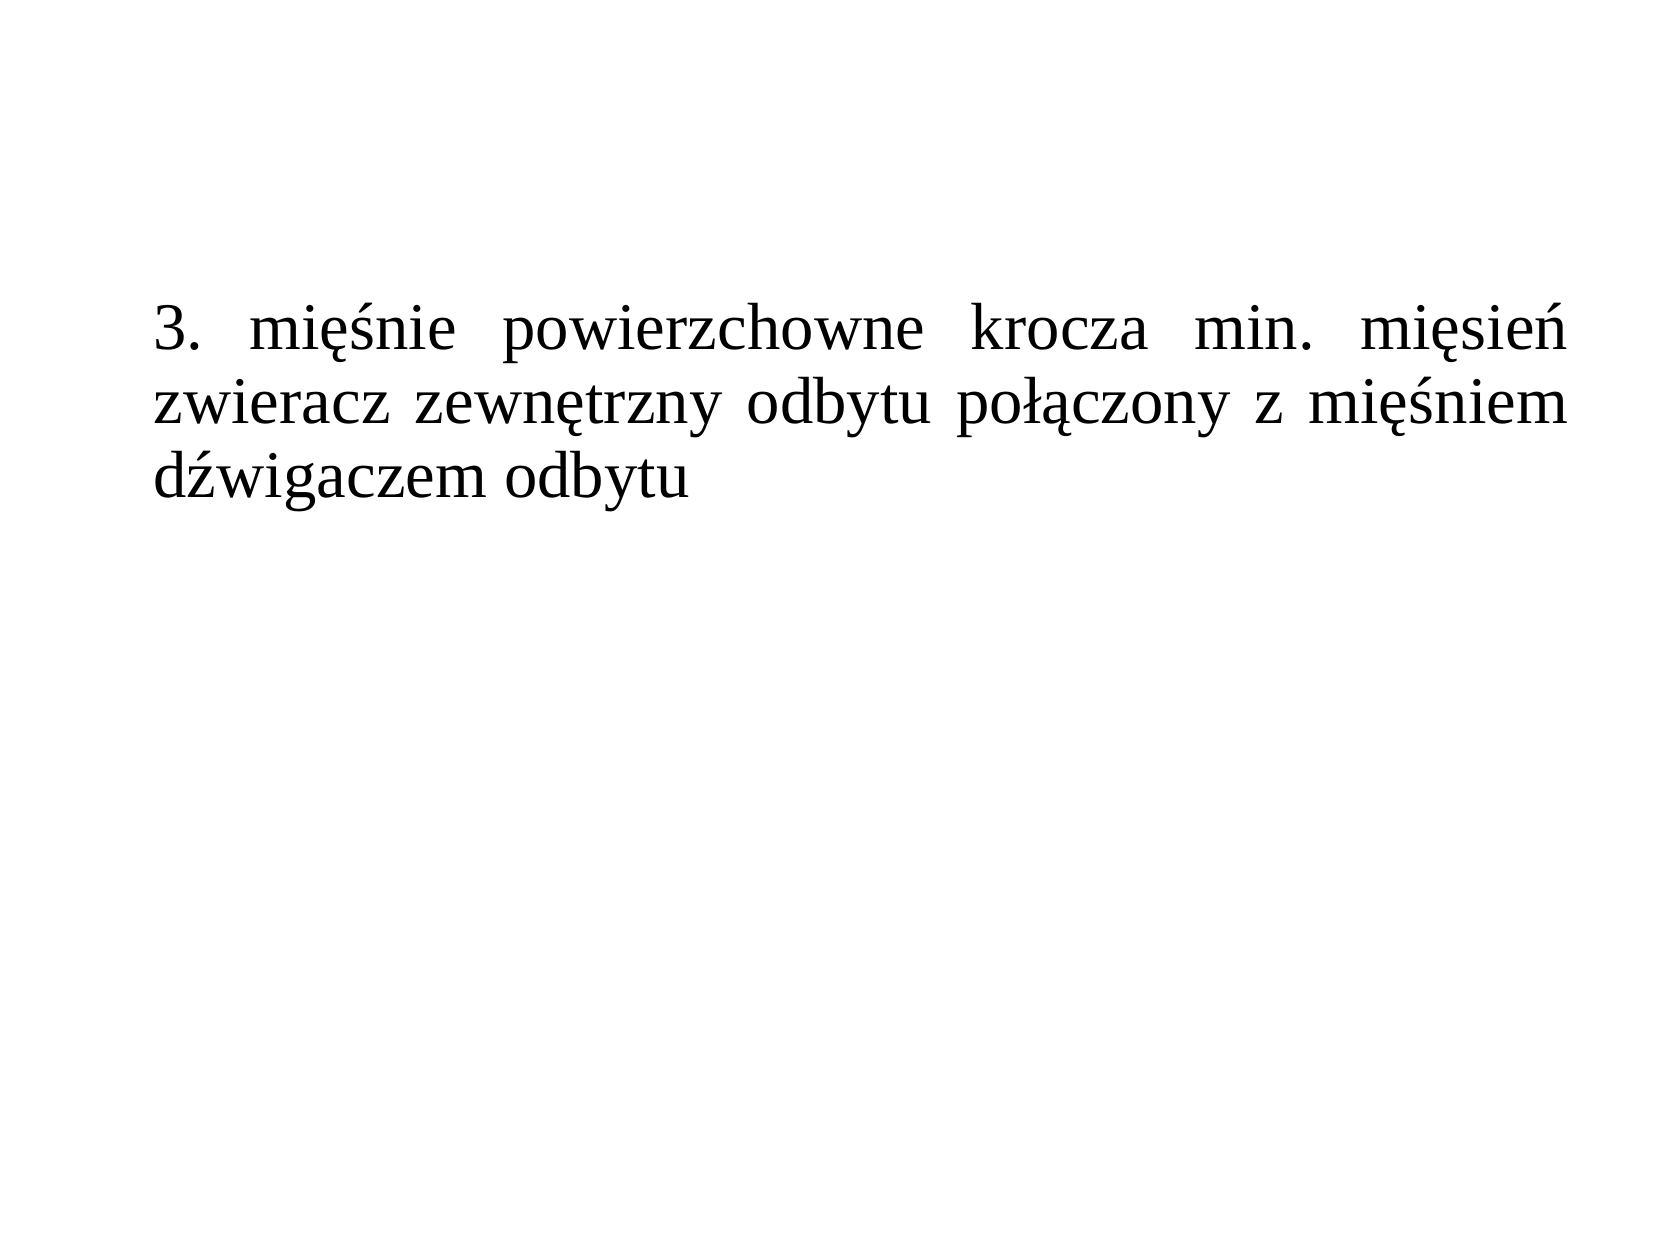

#
3. mięśnie powierzchowne krocza min. mięsień zwieracz zewnętrzny odbytu połączony z mięśniem dźwigaczem odbytu